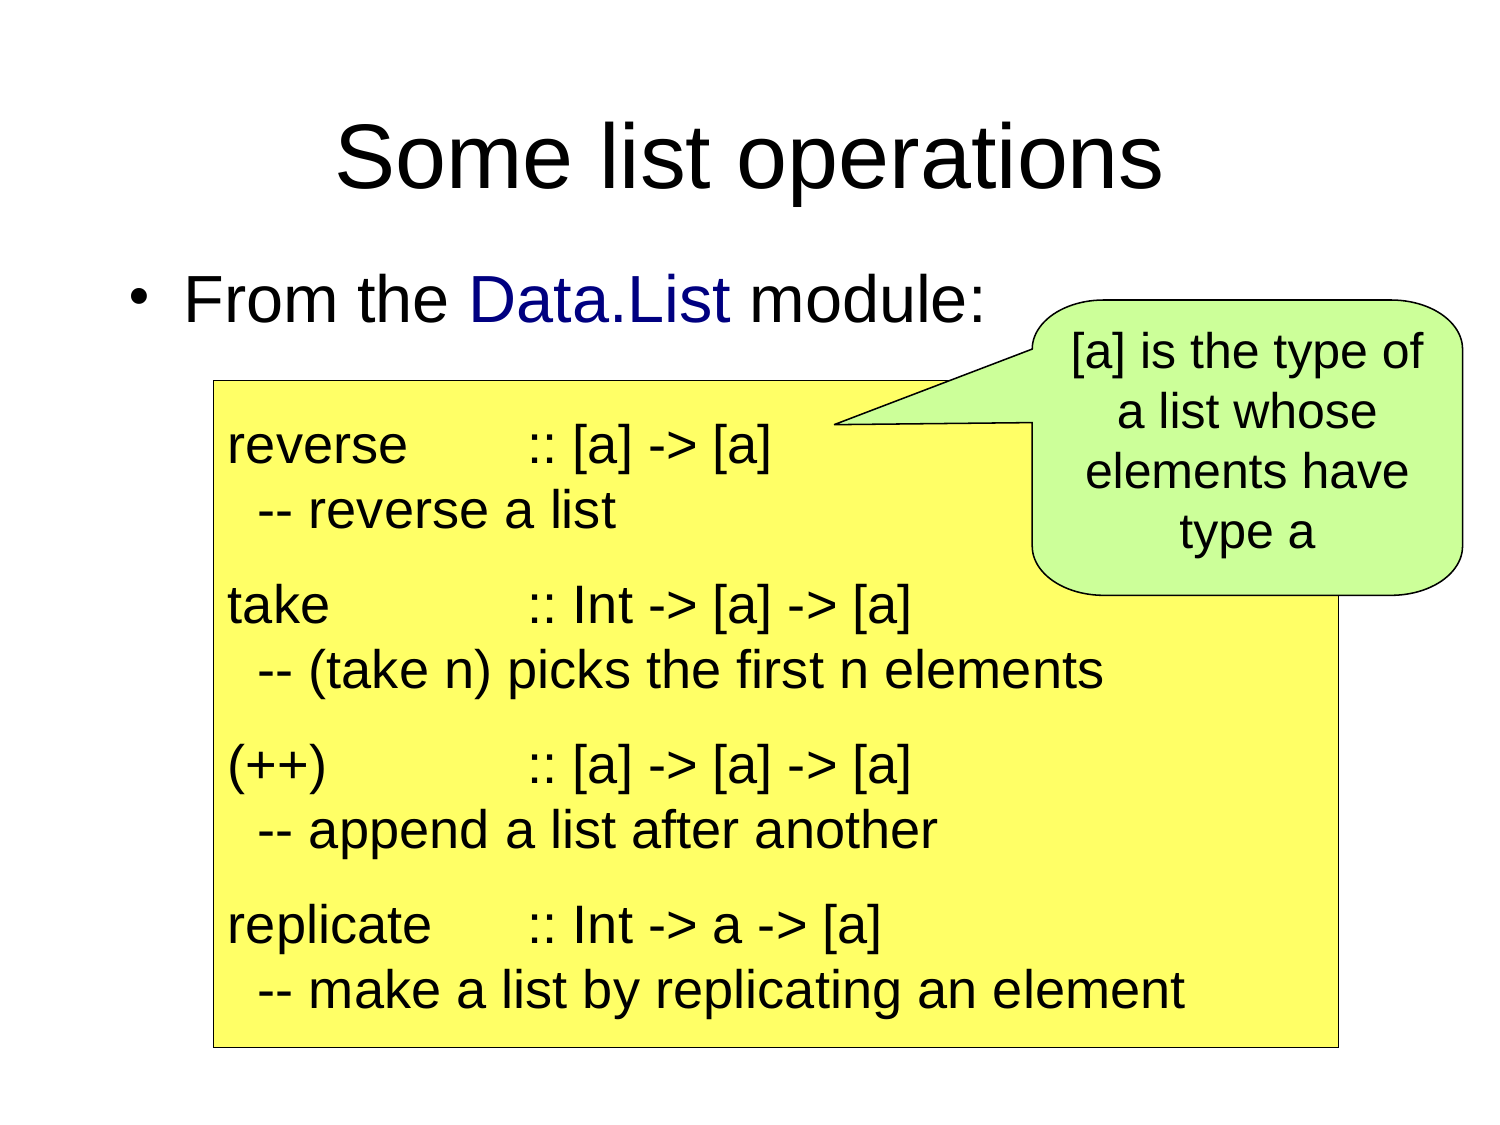

# Some list operations
From the Data.List module:
[a] is the type of a list whose elements have type a
reverse	:: [a] -> [a]
 -- reverse a list
take 		:: Int -> [a] -> [a]
 -- (take n) picks the first n elements
(++)		:: [a] -> [a] -> [a]
 -- append a list after another
replicate	:: Int -> a -> [a]
 -- make a list by replicating an element